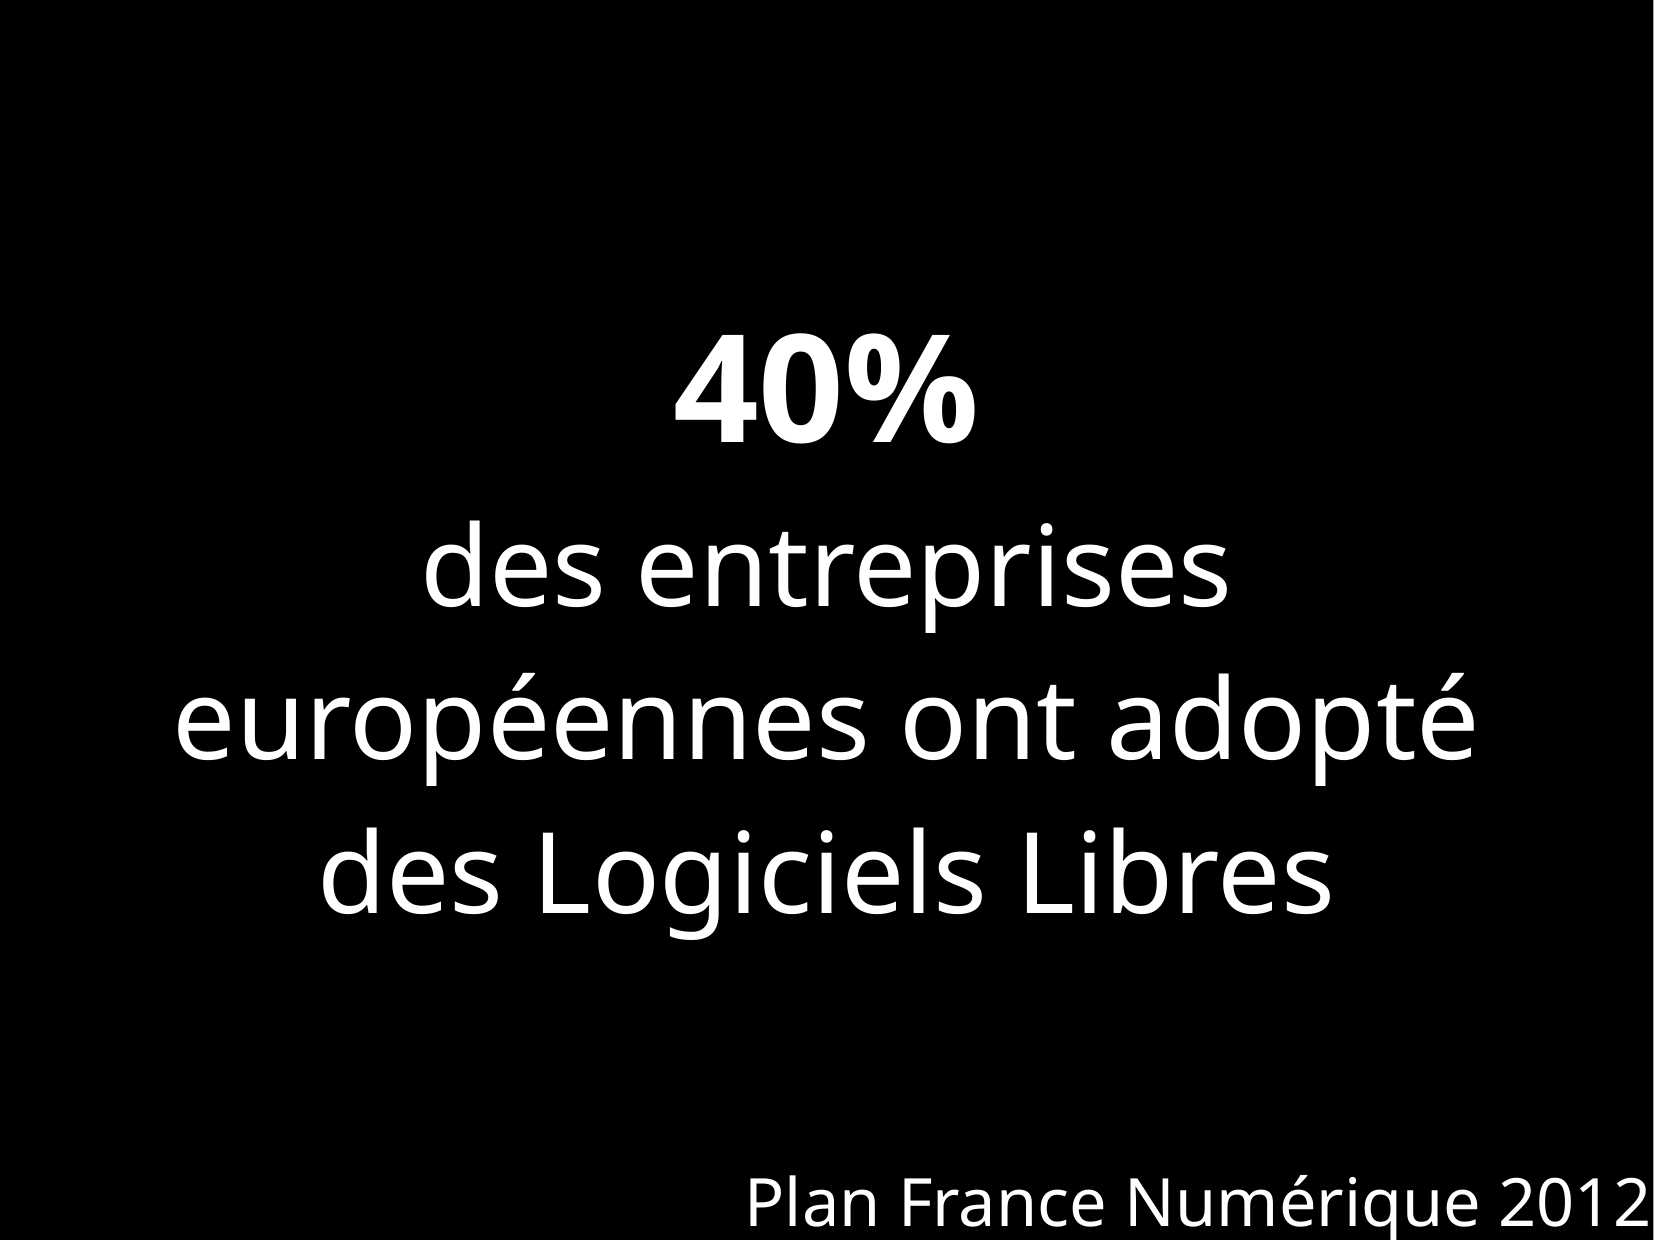

# 40% des entreprises européennes ont adopté des Logiciels Libres
Plan France Numérique 2012